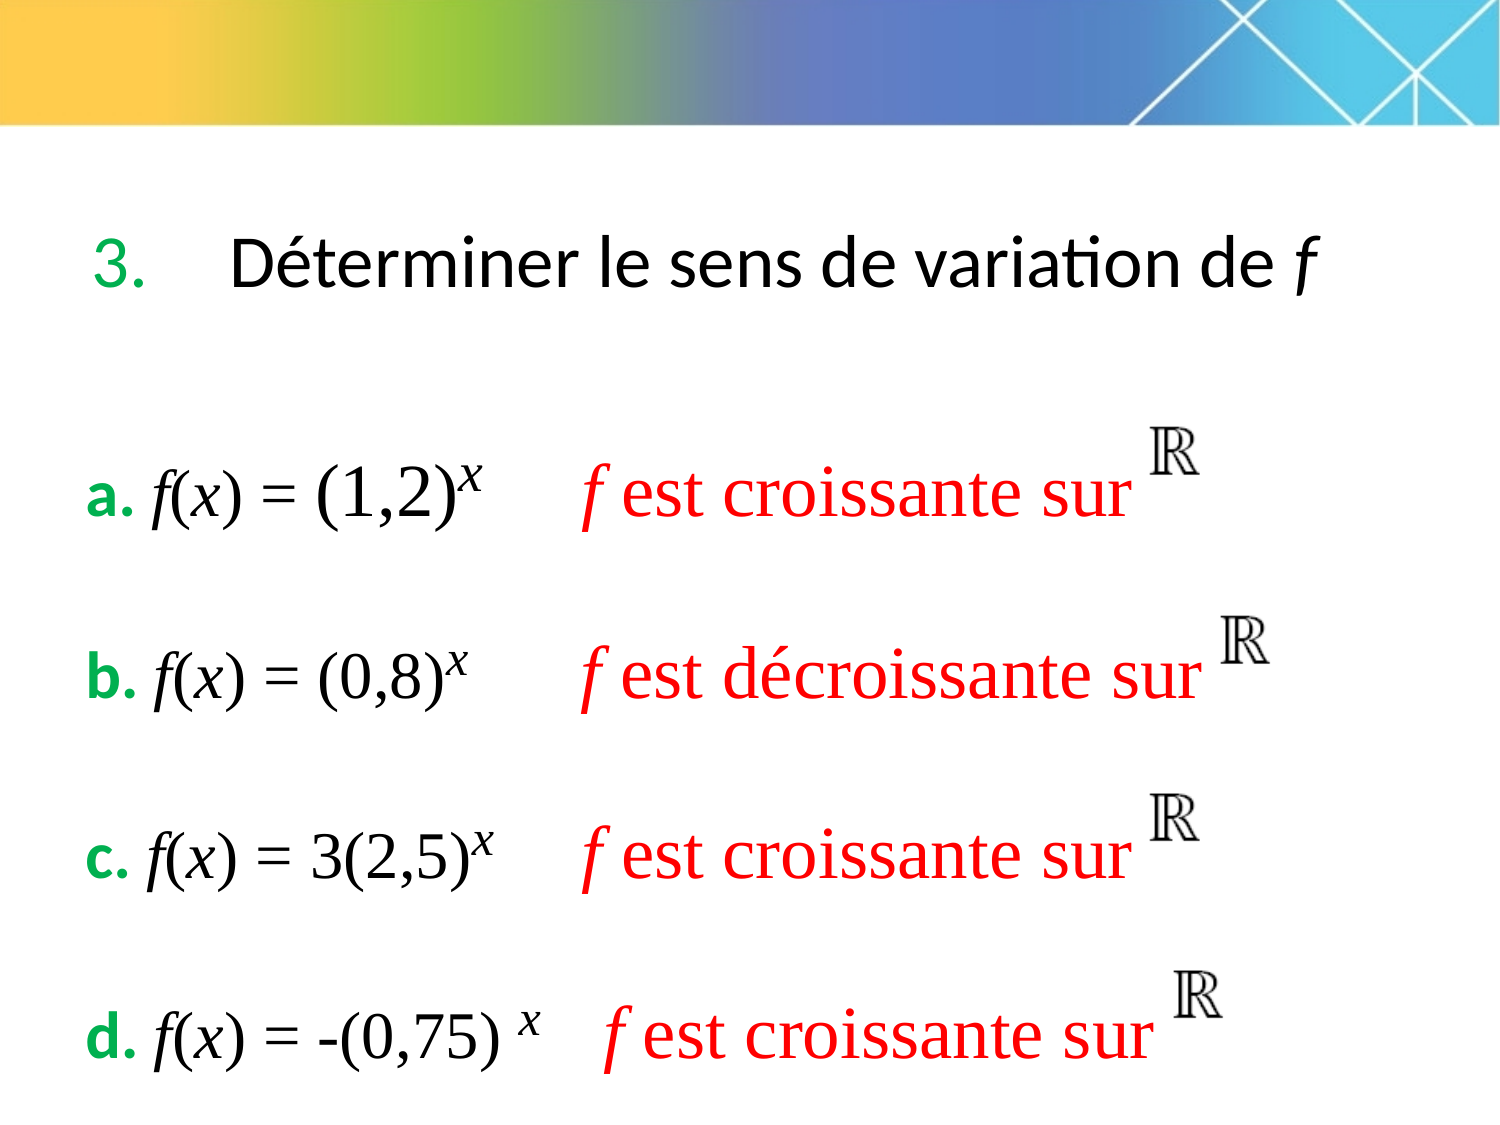

# Déterminer le sens de variation de f
a. f(x) = (1,2)x f est croissante sur
b. f(x) = (0,8)x f est décroissante sur
c. f(x) = 3(2,5)x f est croissante sur
d. f(x) = -(0,75) x f est croissante sur